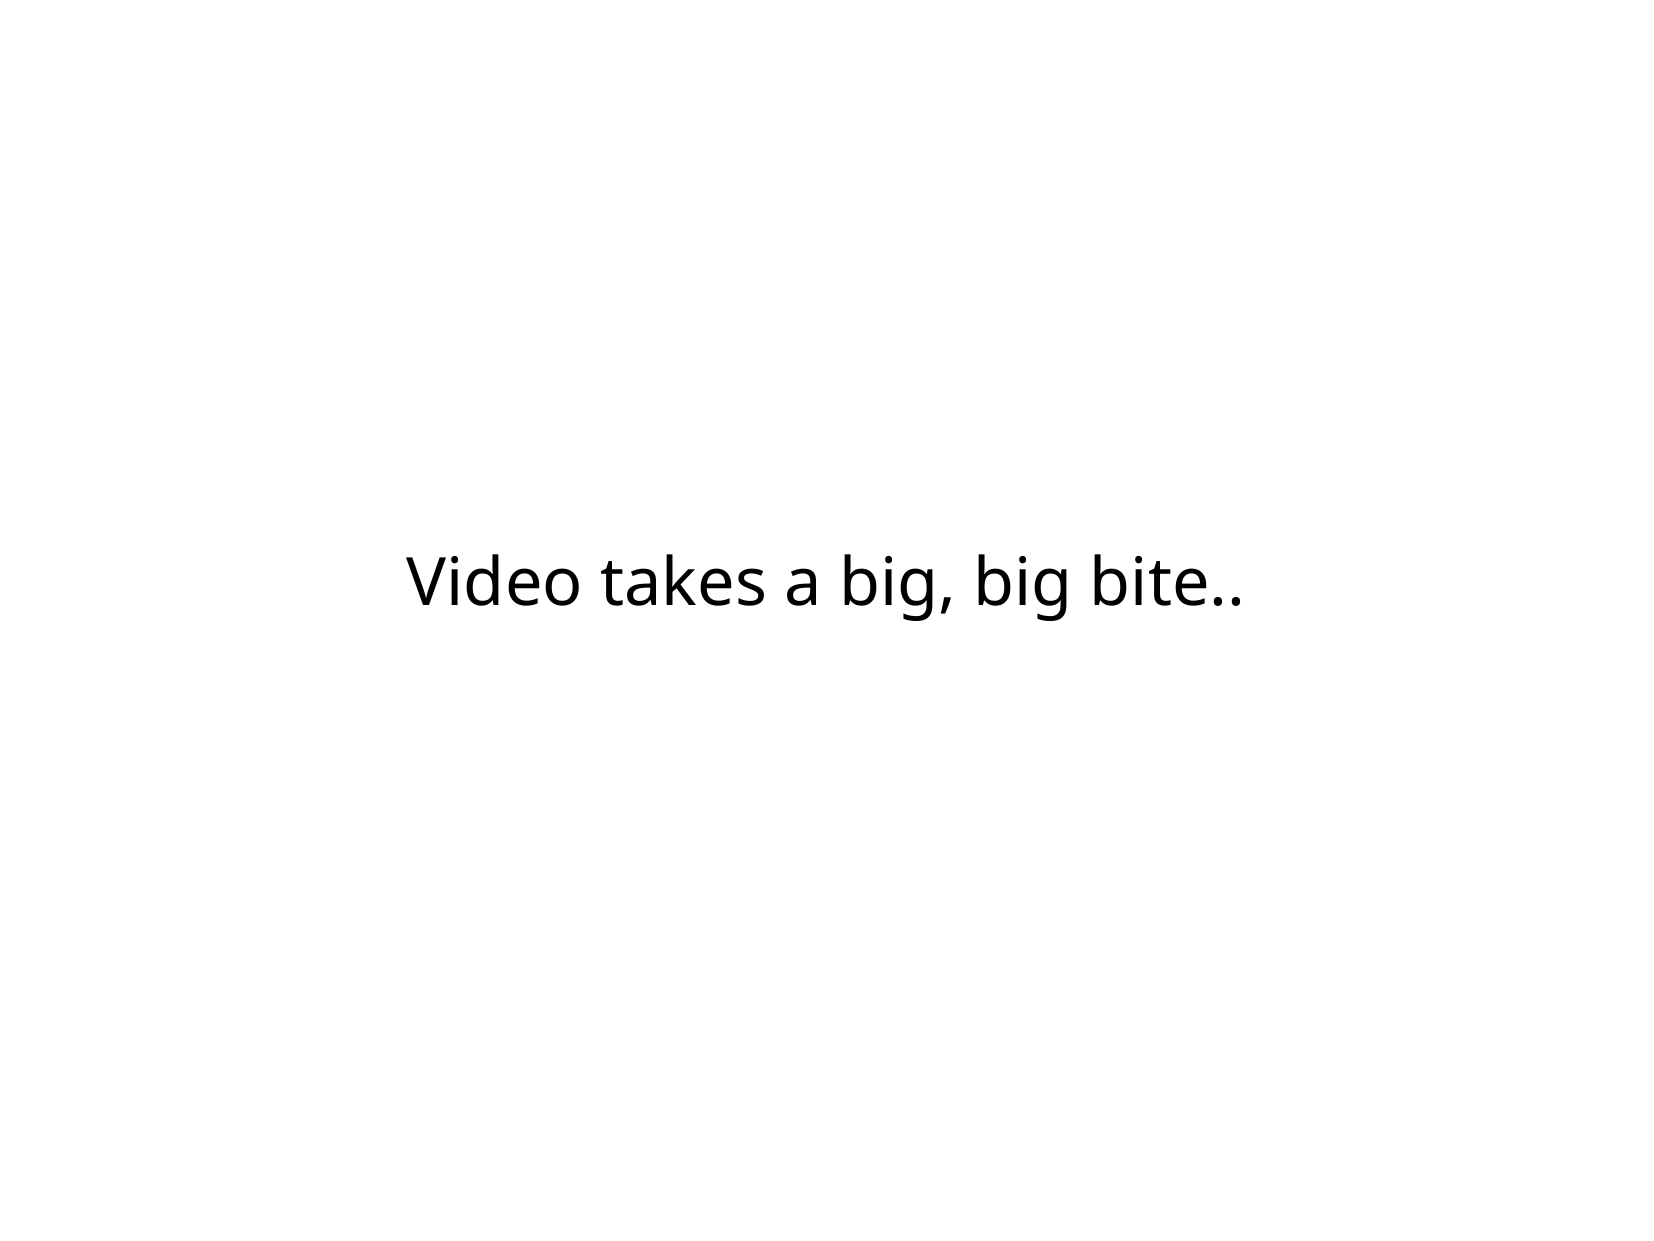

# Video takes a big, big bite..